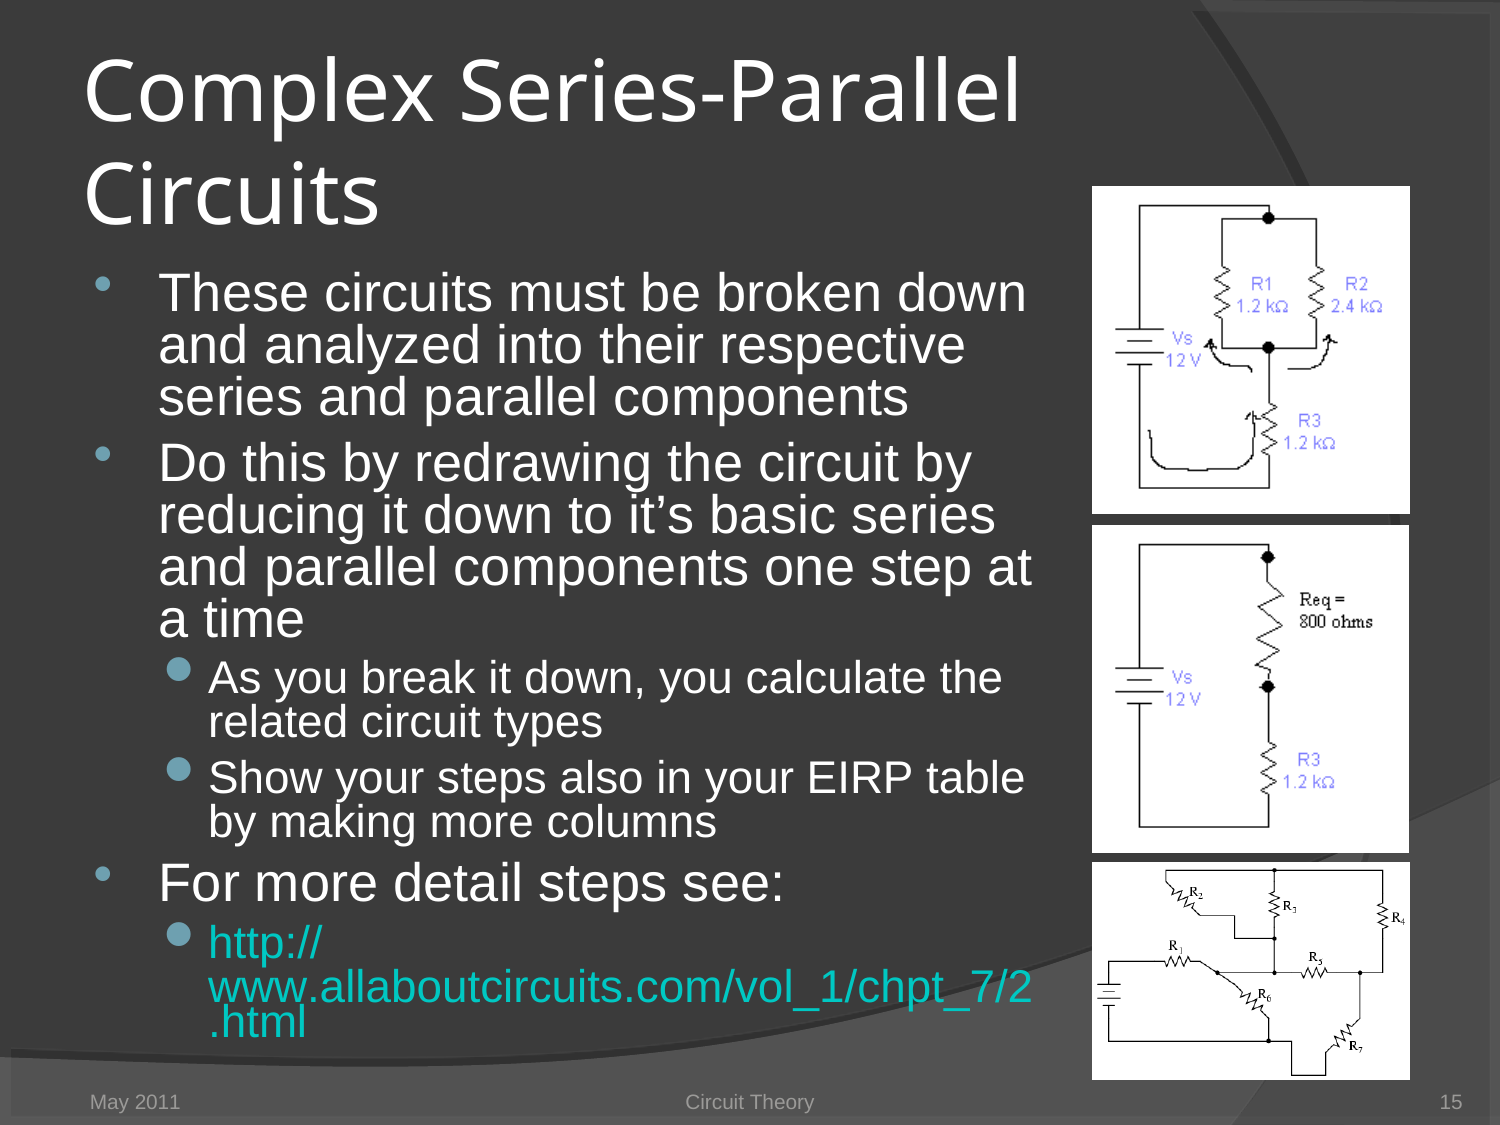

# Complex Series-Parallel Circuits
These circuits must be broken down and analyzed into their respective series and parallel components
Do this by redrawing the circuit by reducing it down to it’s basic series and parallel components one step at a time
As you break it down, you calculate the related circuit types
Show your steps also in your EIRP table by making more columns
For more detail steps see:
http://www.allaboutcircuits.com/vol_1/chpt_7/2.html
May 2011
Circuit Theory